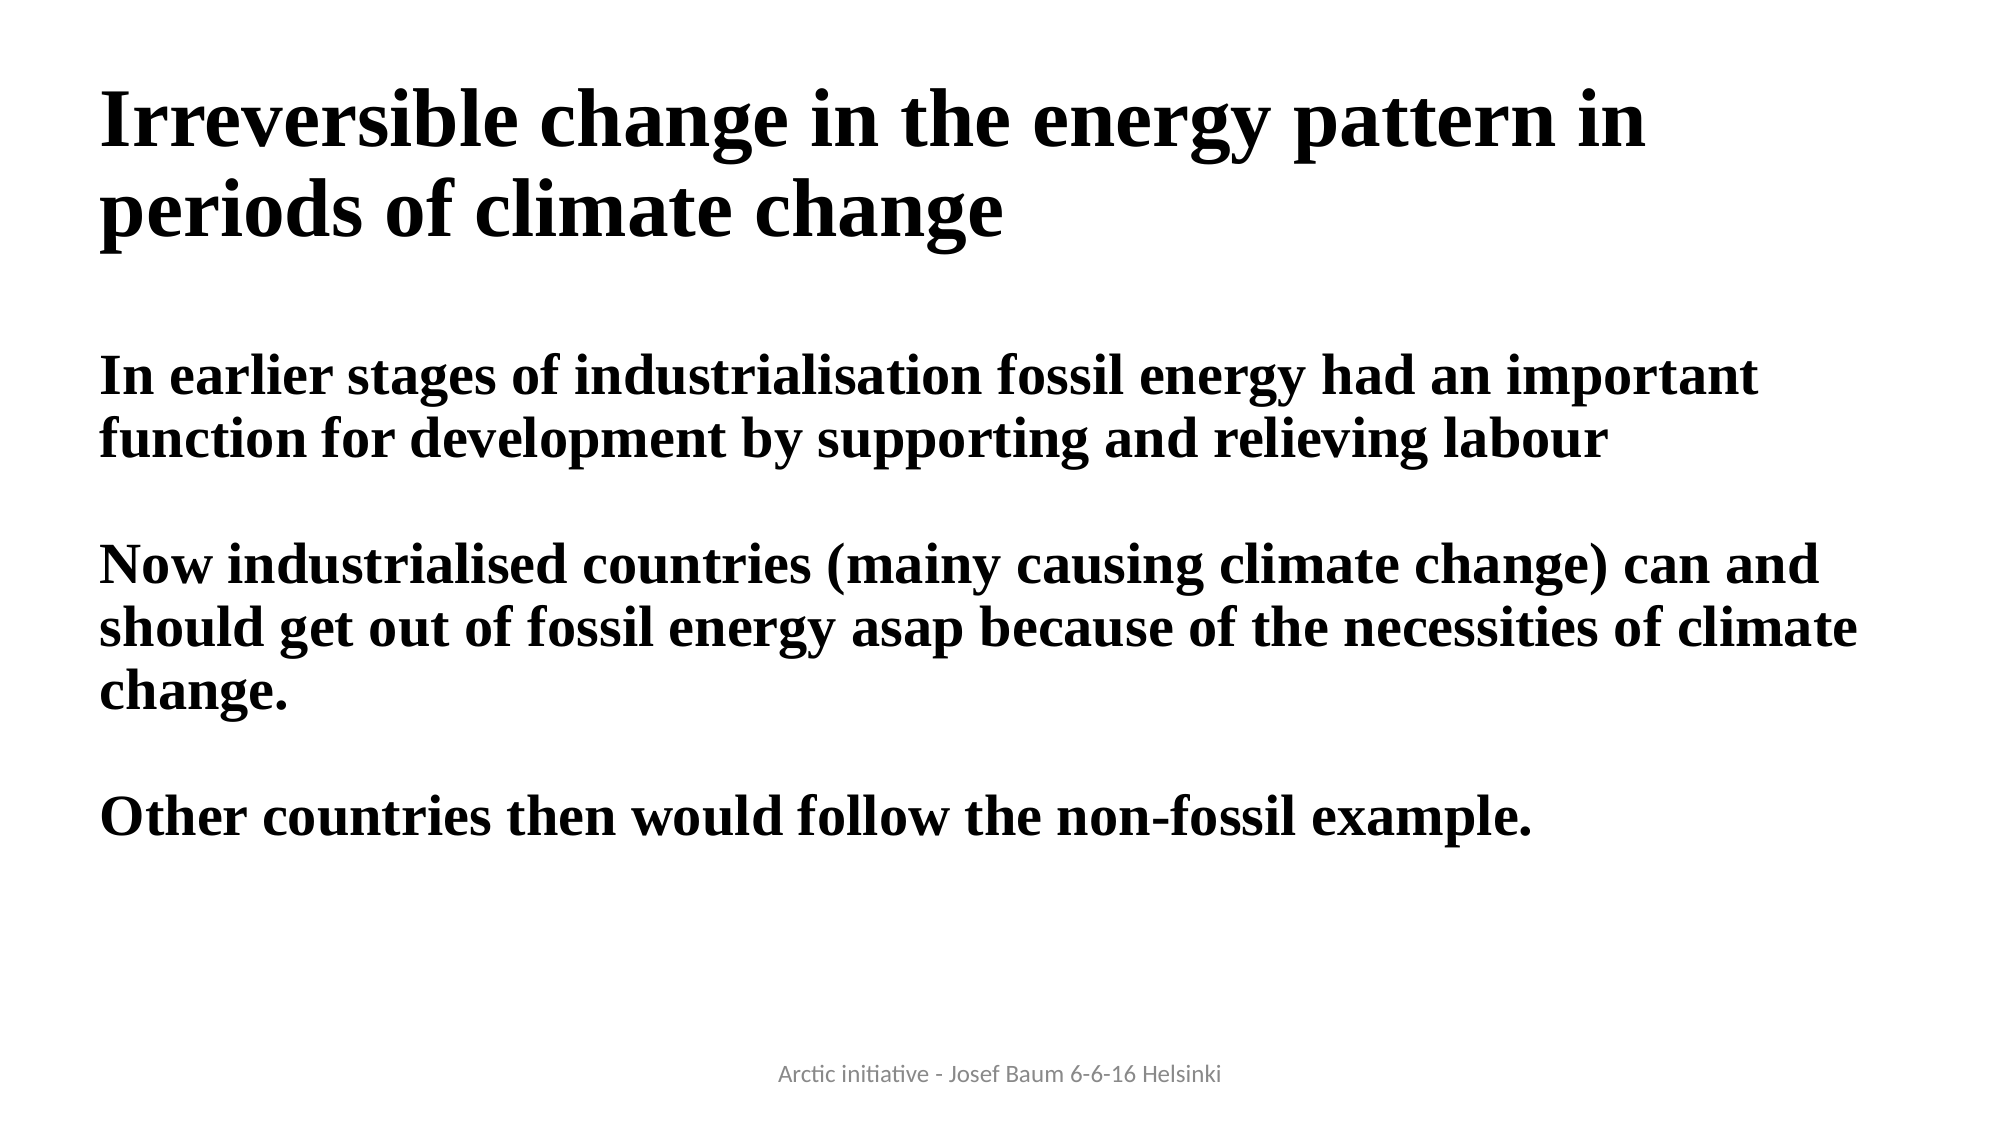

# Irreversible change in the energy pattern in periods of climate change In earlier stages of industrialisation fossil energy had an important function for development by supporting and relieving labour Now industrialised countries (mainy causing climate change) can and should get out of fossil energy asap because of the necessities of climate change. Other countries then would follow the non-fossil example.
Arctic initiative - Josef Baum 6-6-16 Helsinki